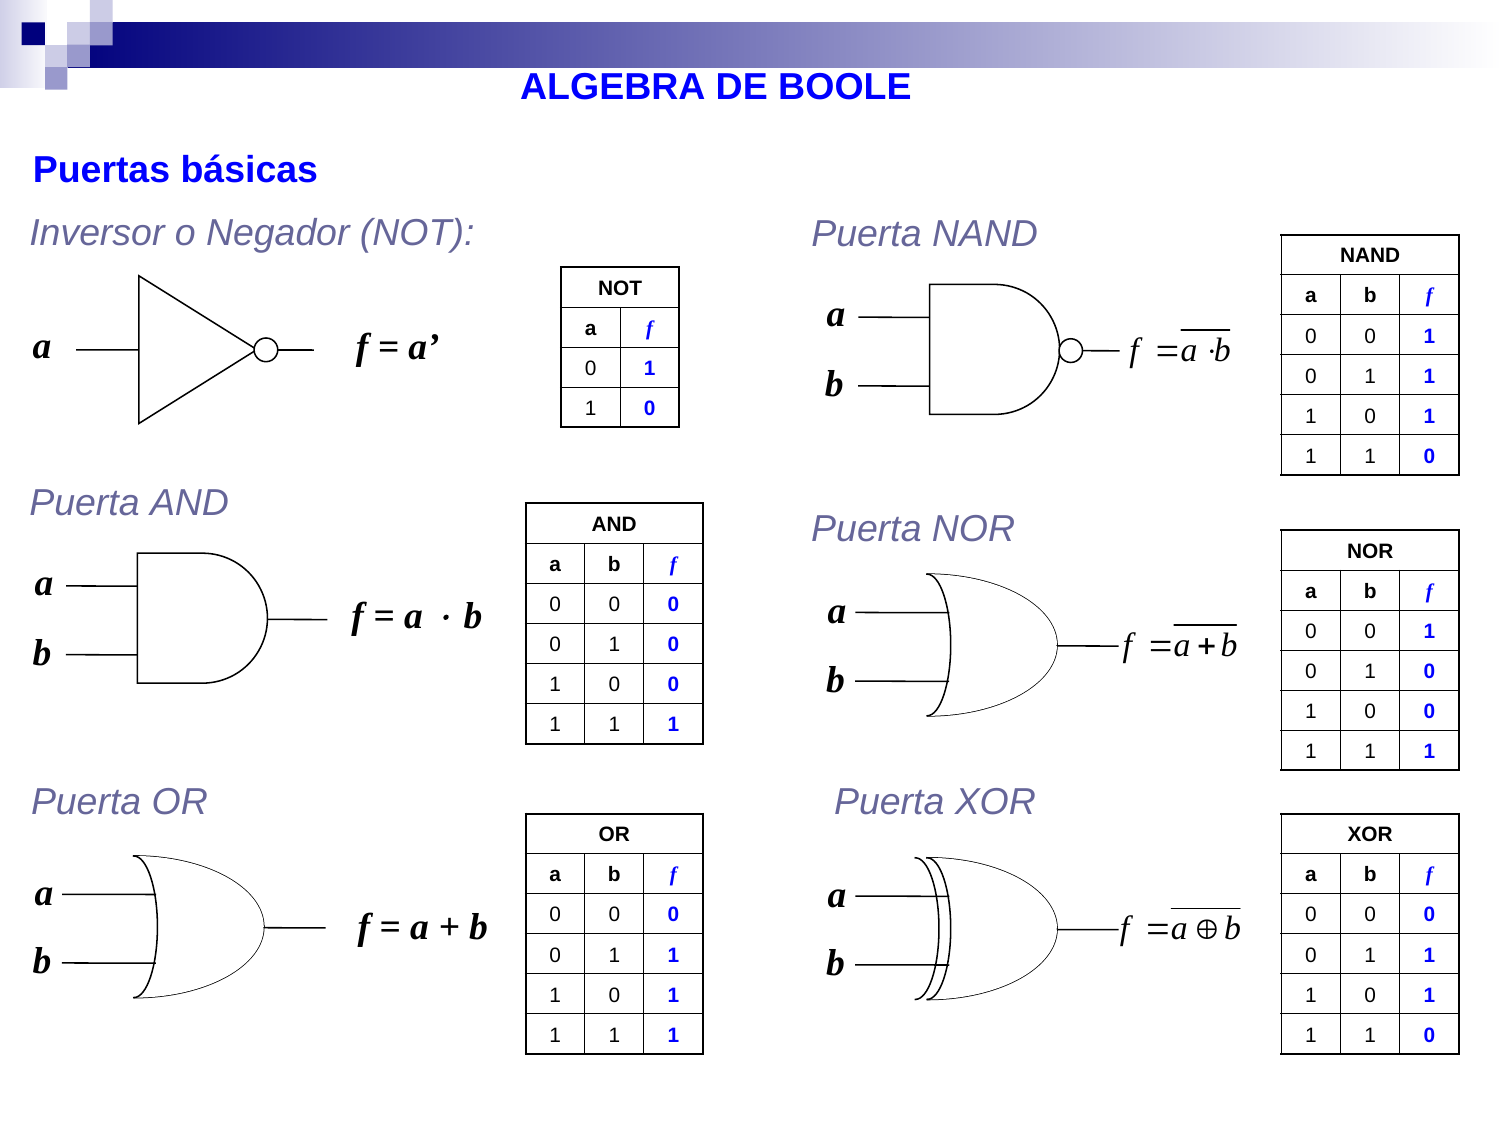

ALGEBRA DE BOOLE
Puertas básicas
Inversor o Negador (NOT):
Puerta NAND
| NAND | | |
| --- | --- | --- |
| a | b | f |
| 0 | 0 | 1 |
| 0 | 1 | 1 |
| 1 | 0 | 1 |
| 1 | 1 | 0 |
| NOT | |
| --- | --- |
| a | f |
| 0 | 1 |
| 1 | 0 |
a
f = a’
a
b
Puerta AND
| AND | | |
| --- | --- | --- |
| a | b | f |
| 0 | 0 | 0 |
| 0 | 1 | 0 |
| 1 | 0 | 0 |
| 1 | 1 | 1 |
Puerta NOR
| NOR | | |
| --- | --- | --- |
| a | b | f |
| 0 | 0 | 1 |
| 0 | 1 | 0 |
| 1 | 0 | 0 |
| 1 | 1 | 1 |
a
f = a  b
b
a
b
Puerta OR
Puerta XOR
| OR | | |
| --- | --- | --- |
| a | b | f |
| 0 | 0 | 0 |
| 0 | 1 | 1 |
| 1 | 0 | 1 |
| 1 | 1 | 1 |
| XOR | | |
| --- | --- | --- |
| a | b | f |
| 0 | 0 | 0 |
| 0 | 1 | 1 |
| 1 | 0 | 1 |
| 1 | 1 | 0 |
a
f = a + b
b
a
b